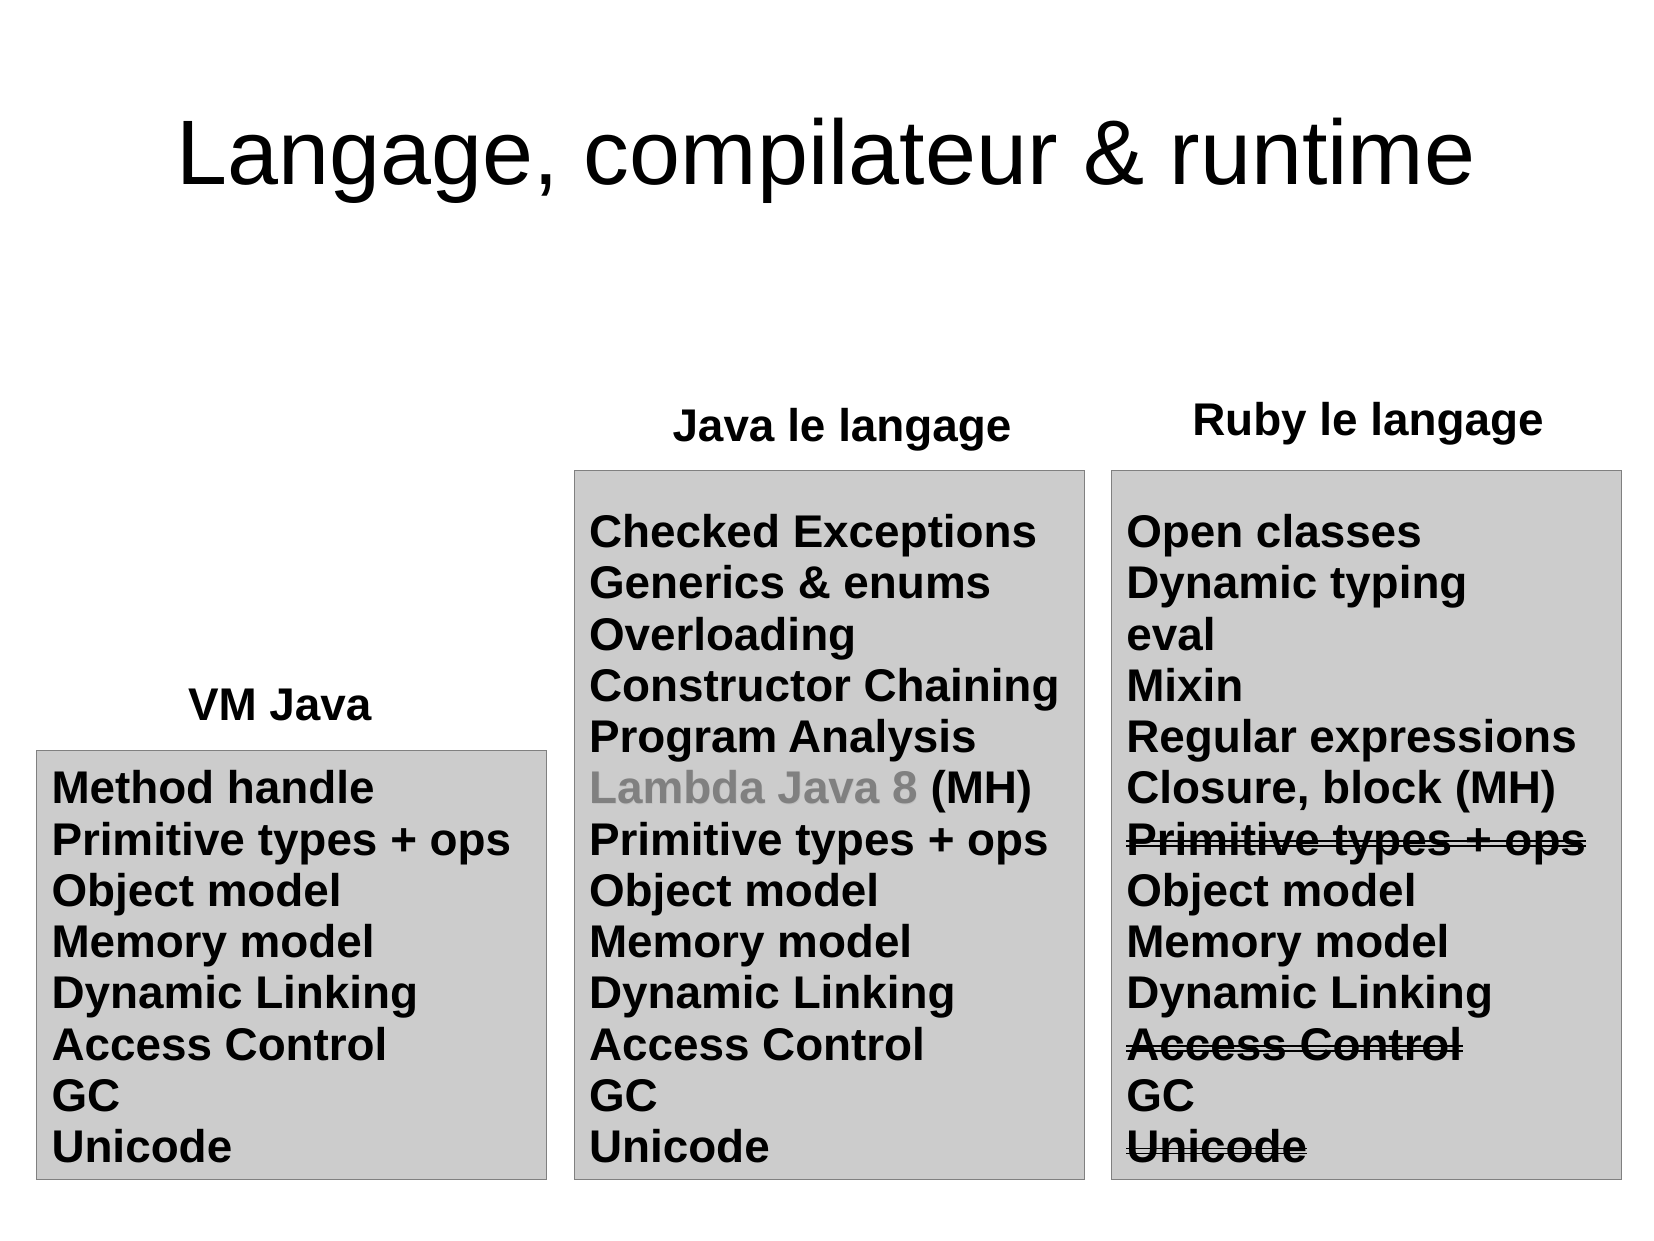

# Langage, compilateur & runtime
Ruby le langage
Java le langage
Checked Exceptions
Generics & enums
Overloading
Constructor Chaining
Program Analysis
Lambda Java 8 (MH)
Primitive types + ops
Object model
Memory model
Dynamic Linking
Access Control
GC
Unicode
Open classes
Dynamic typing
eval
Mixin
Regular expressions
Closure, block (MH)
Primitive types + ops
Object model
Memory model
Dynamic Linking
Access Control
GC
Unicode
VM Java
Method handle
Primitive types + ops
Object model
Memory model
Dynamic Linking
Access Control
GC
Unicode